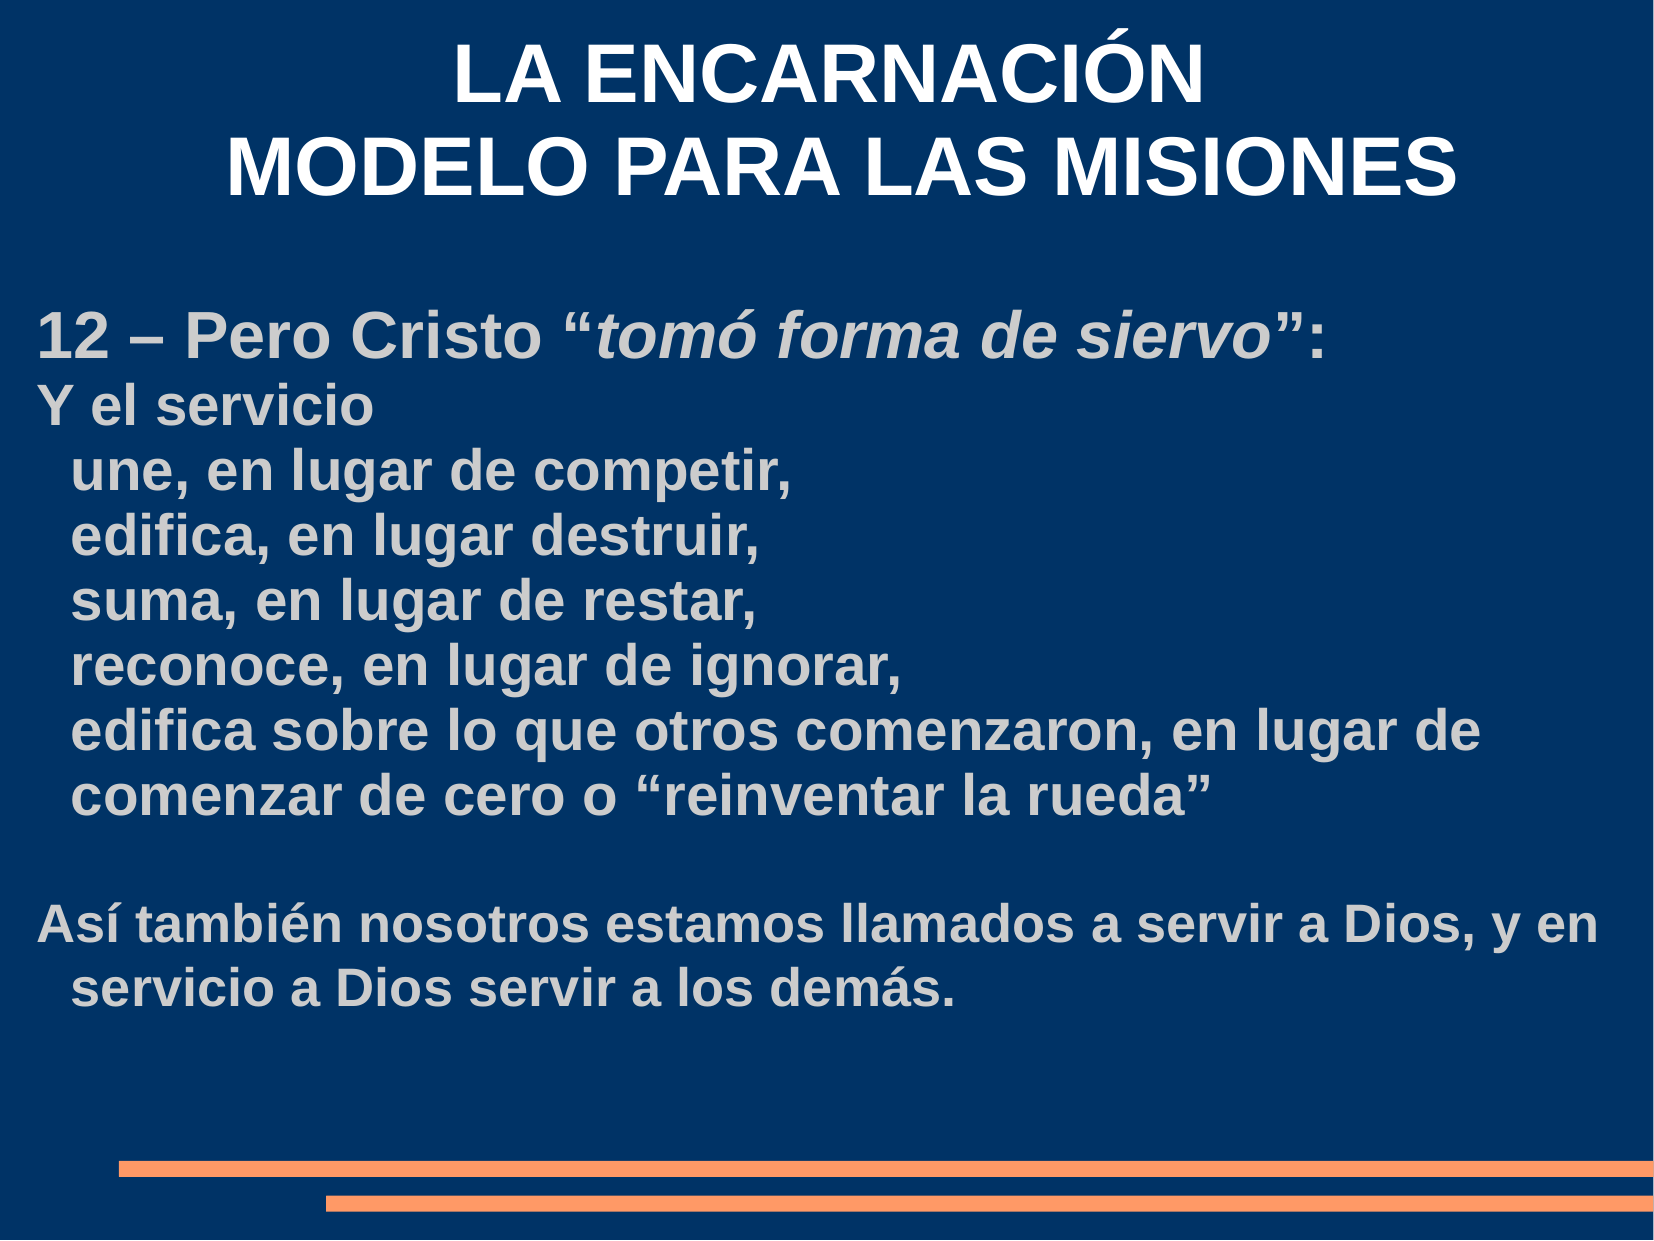

# LA ENCARNACIÓN MODELO PARA LAS MISIONES
12 – Pero Cristo “tomó forma de siervo”:
Y el servicio
	une, en lugar de competir,
	edifica, en lugar destruir,
	suma, en lugar de restar,
	reconoce, en lugar de ignorar,
	edifica sobre lo que otros comenzaron, en lugar de comenzar de cero o “reinventar la rueda”
Así también nosotros estamos llamados a servir a Dios, y en servicio a Dios servir a los demás.